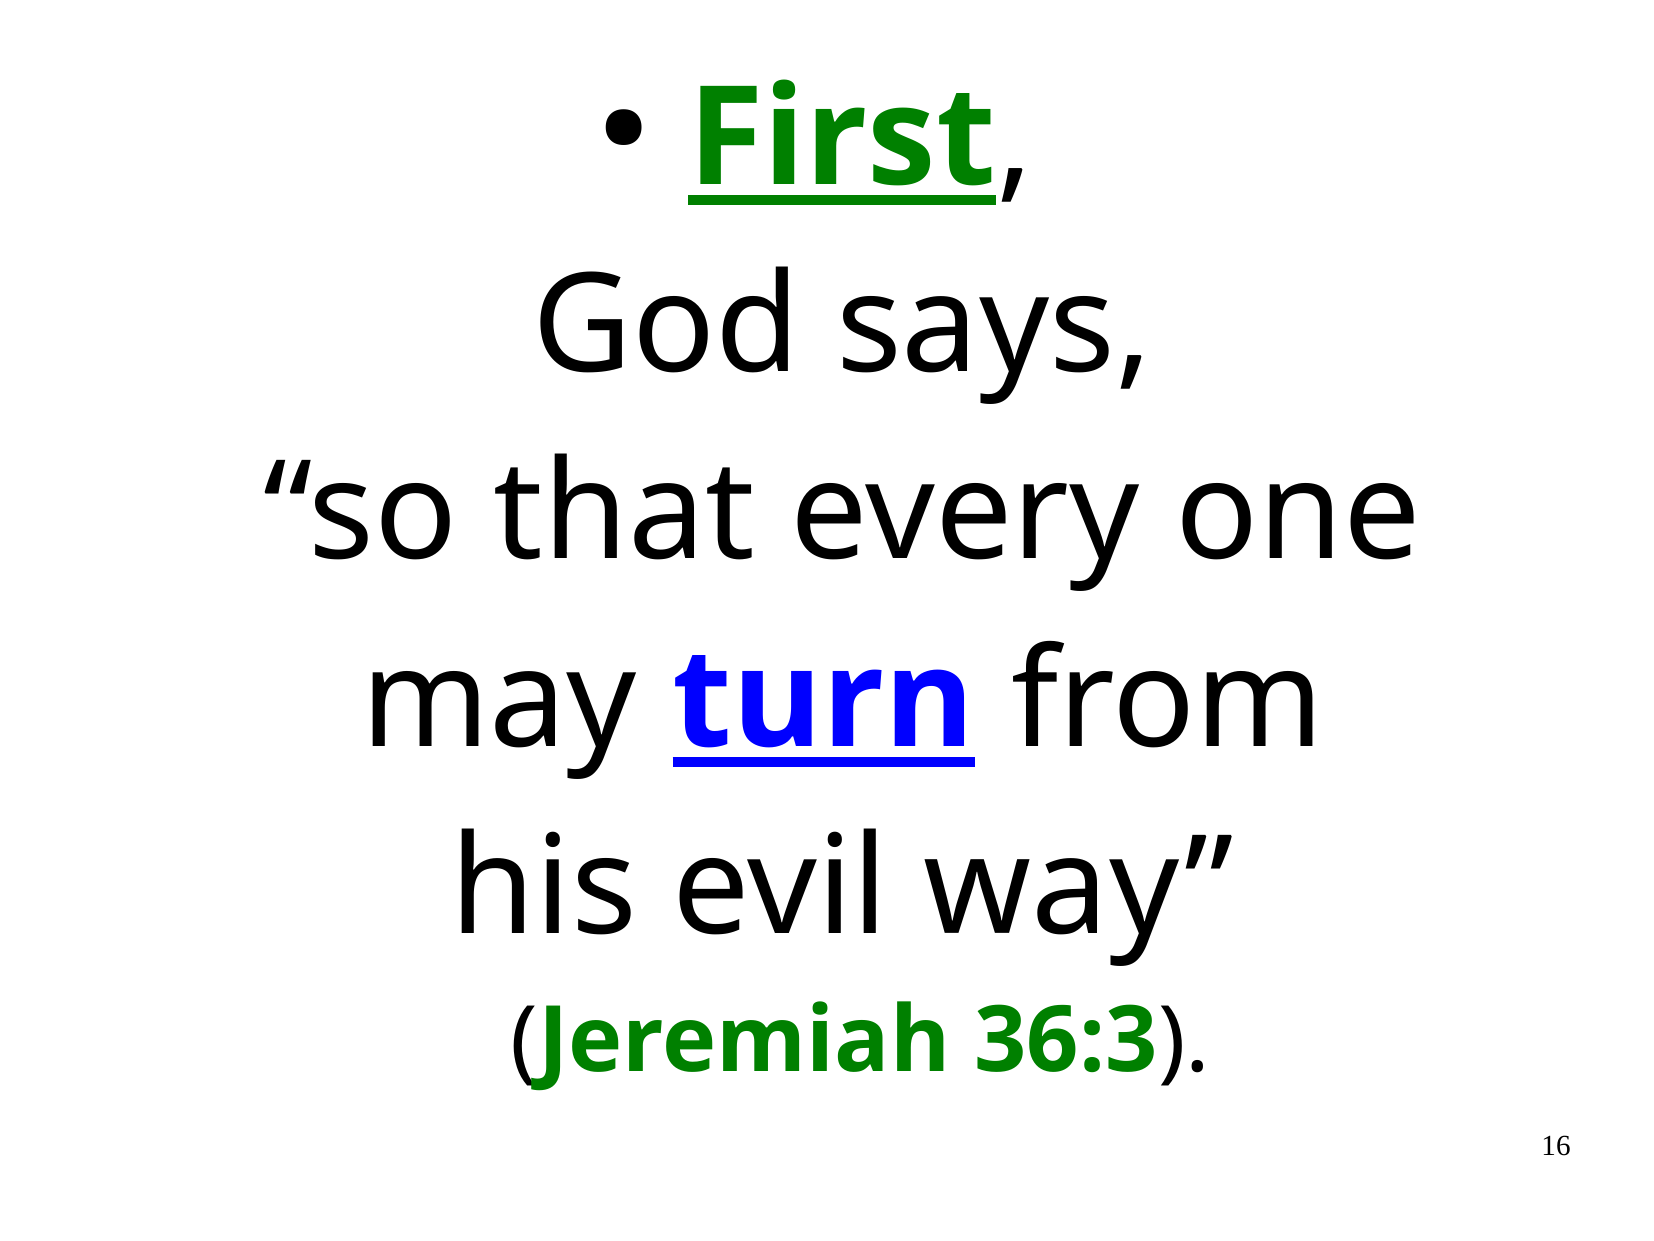

# First, God says, “so that every one may turn from his evil way” (Jeremiah 36:3).
16